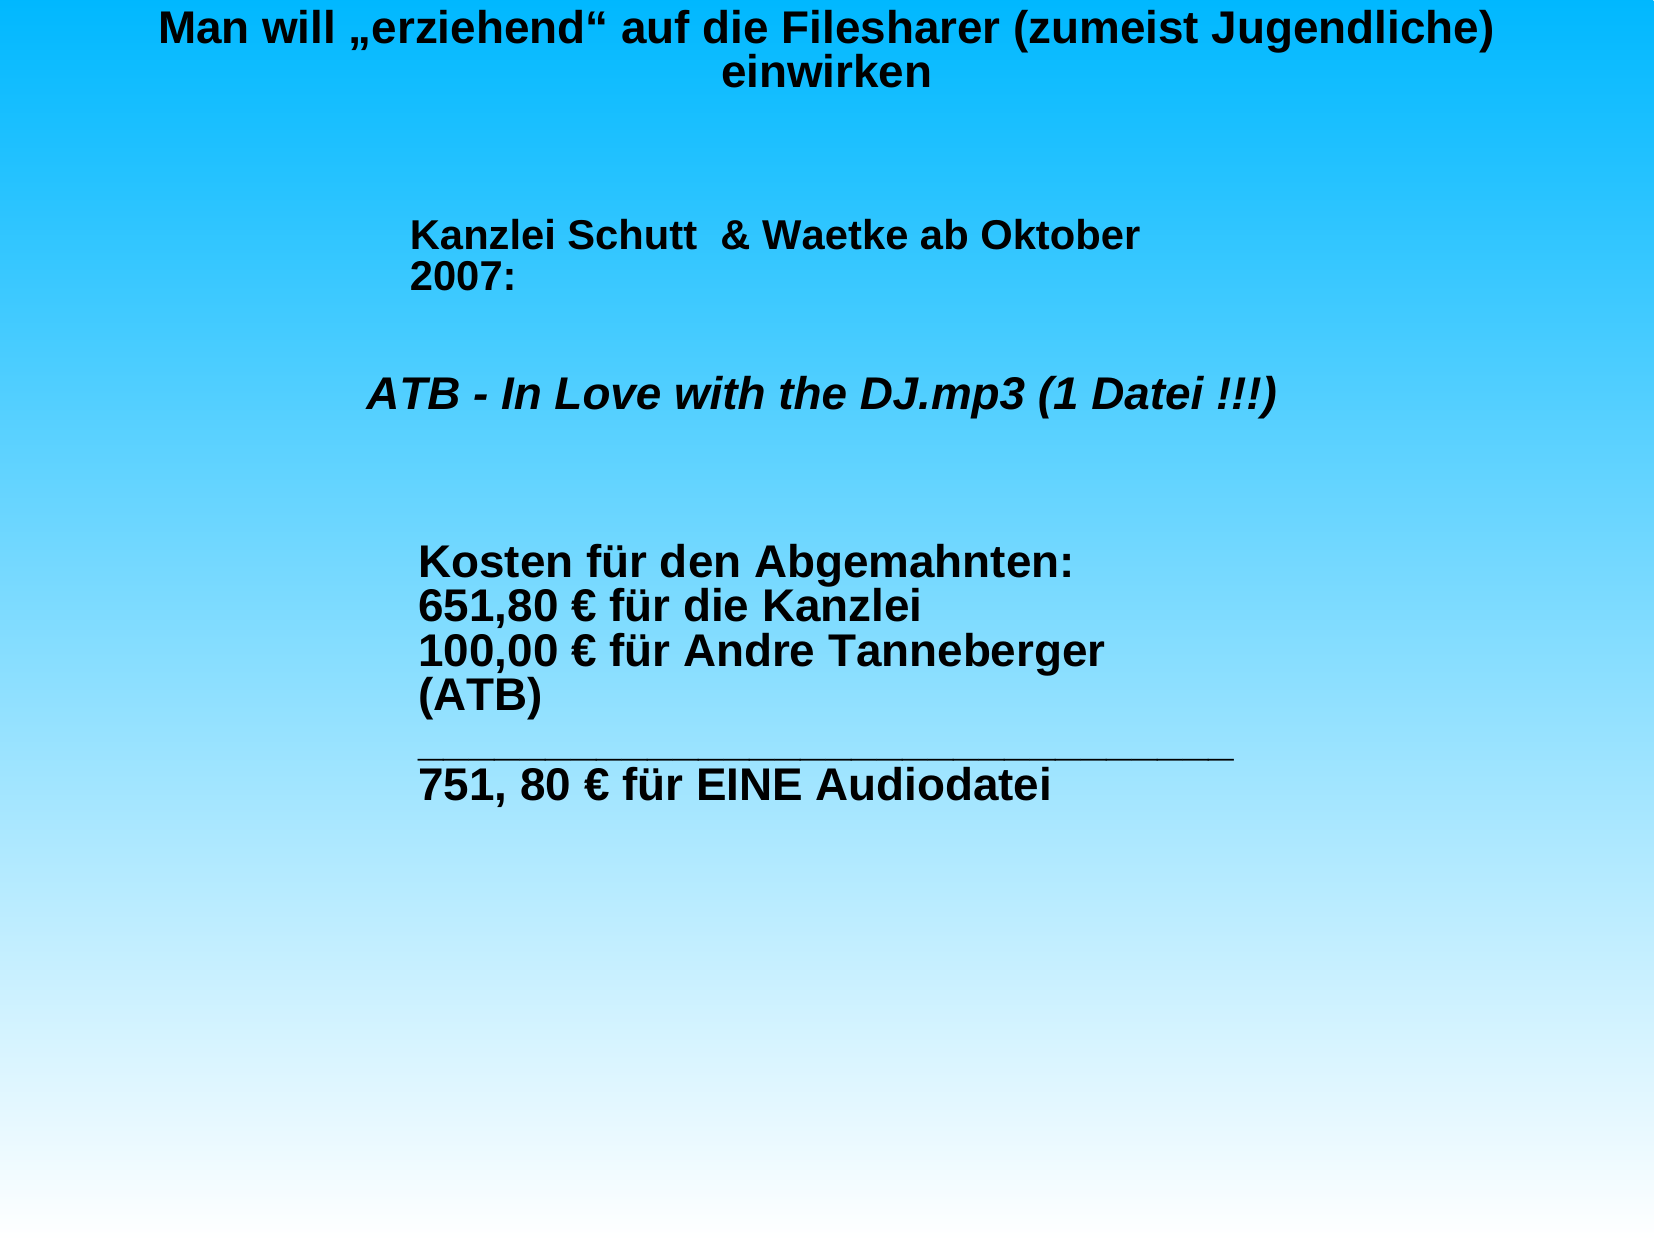

Man will „erziehend“ auf die Filesharer (zumeist Jugendliche)
einwirken
Kanzlei Schutt & Waetke ab Oktober 2007:
ATB - In Love with the DJ.mp3 (1 Datei !!!)
Kosten für den Abgemahnten:
651,80 € für die Kanzlei
100,00 € für Andre Tanneberger (ATB)
________________________________
751, 80 € für EINE Audiodatei